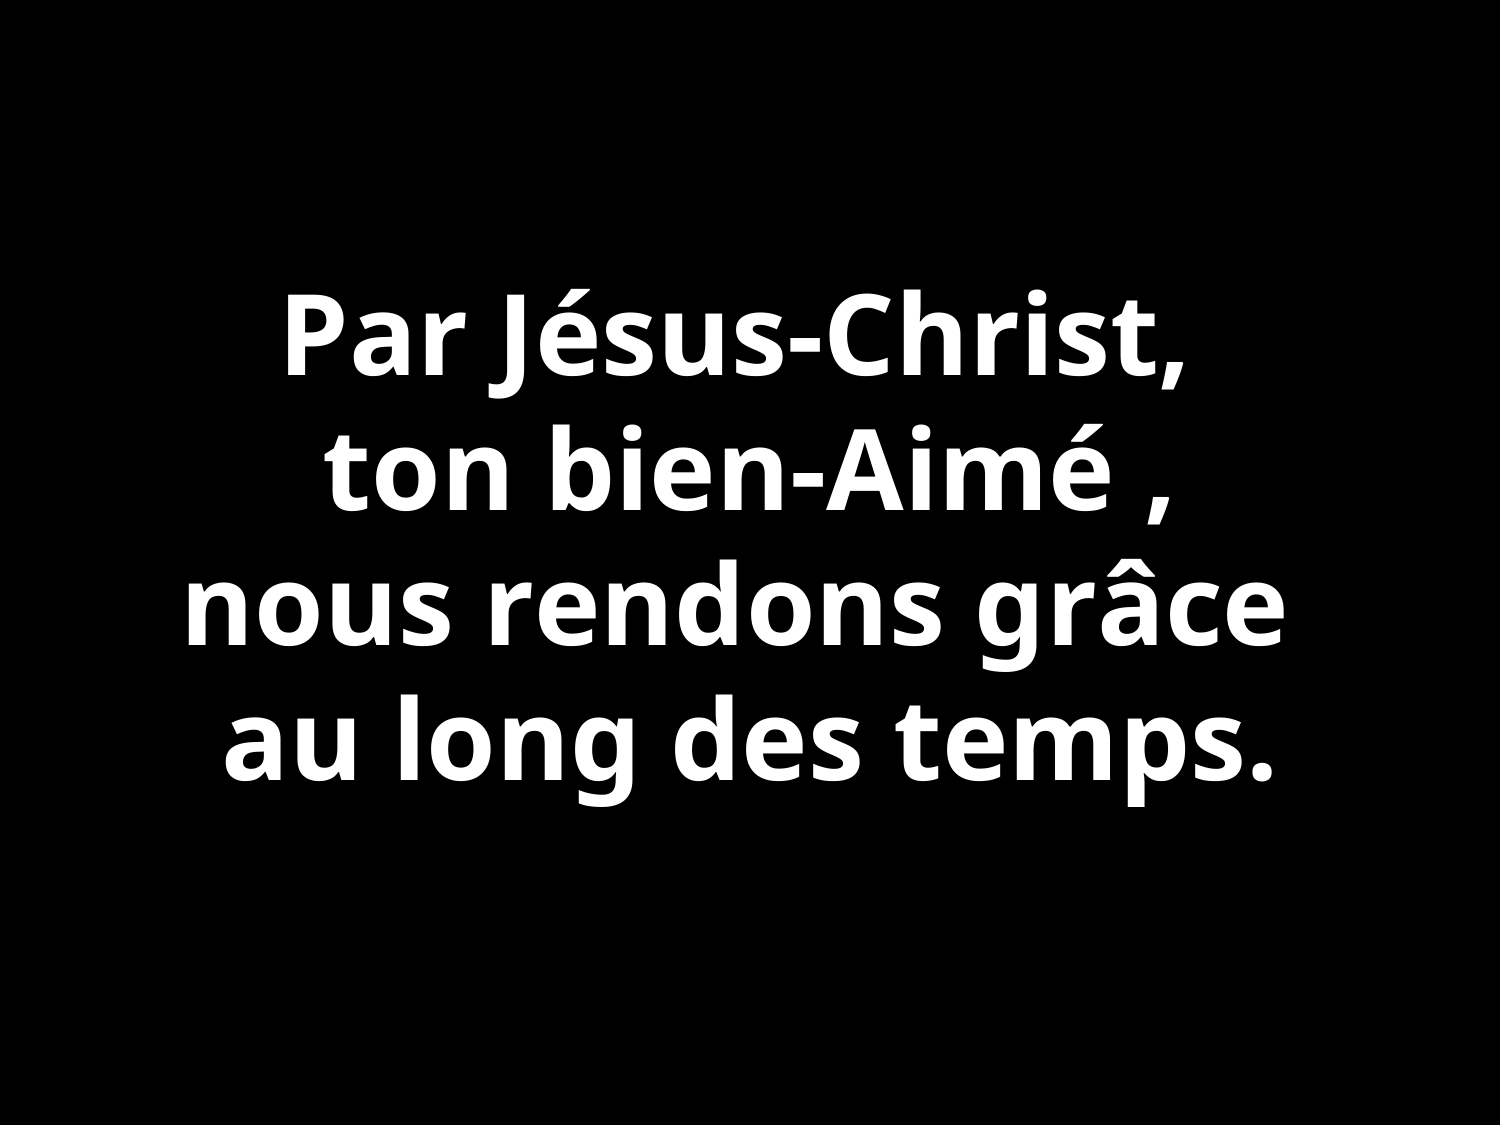

Par Jésus-Christ,
ton bien-Aimé ,
nous rendons grâce
au long des temps.